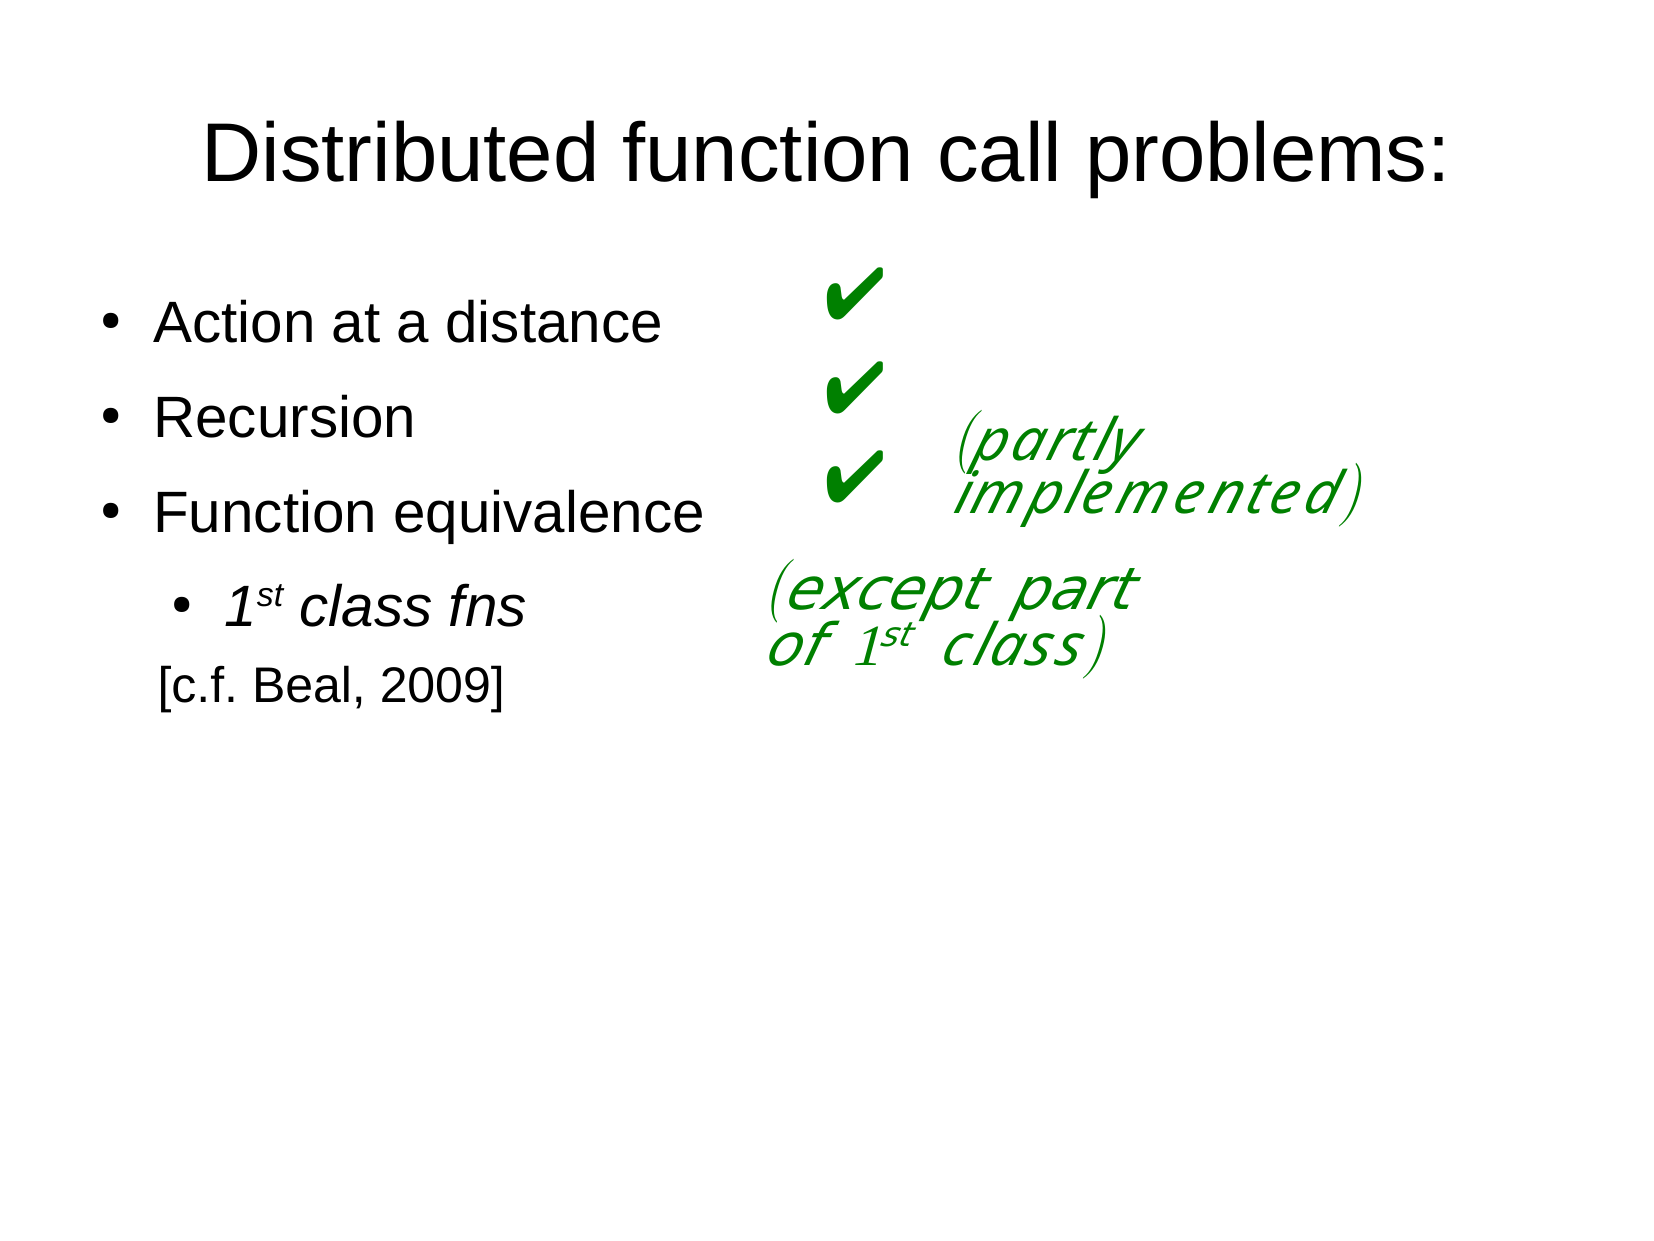

# Distributed function call problems:
✔
Action at a distance
Recursion
Function equivalence
1st class fns
✔
(partly implemented)
✔
(except part of 1st class)
[c.f. Beal, 2009]